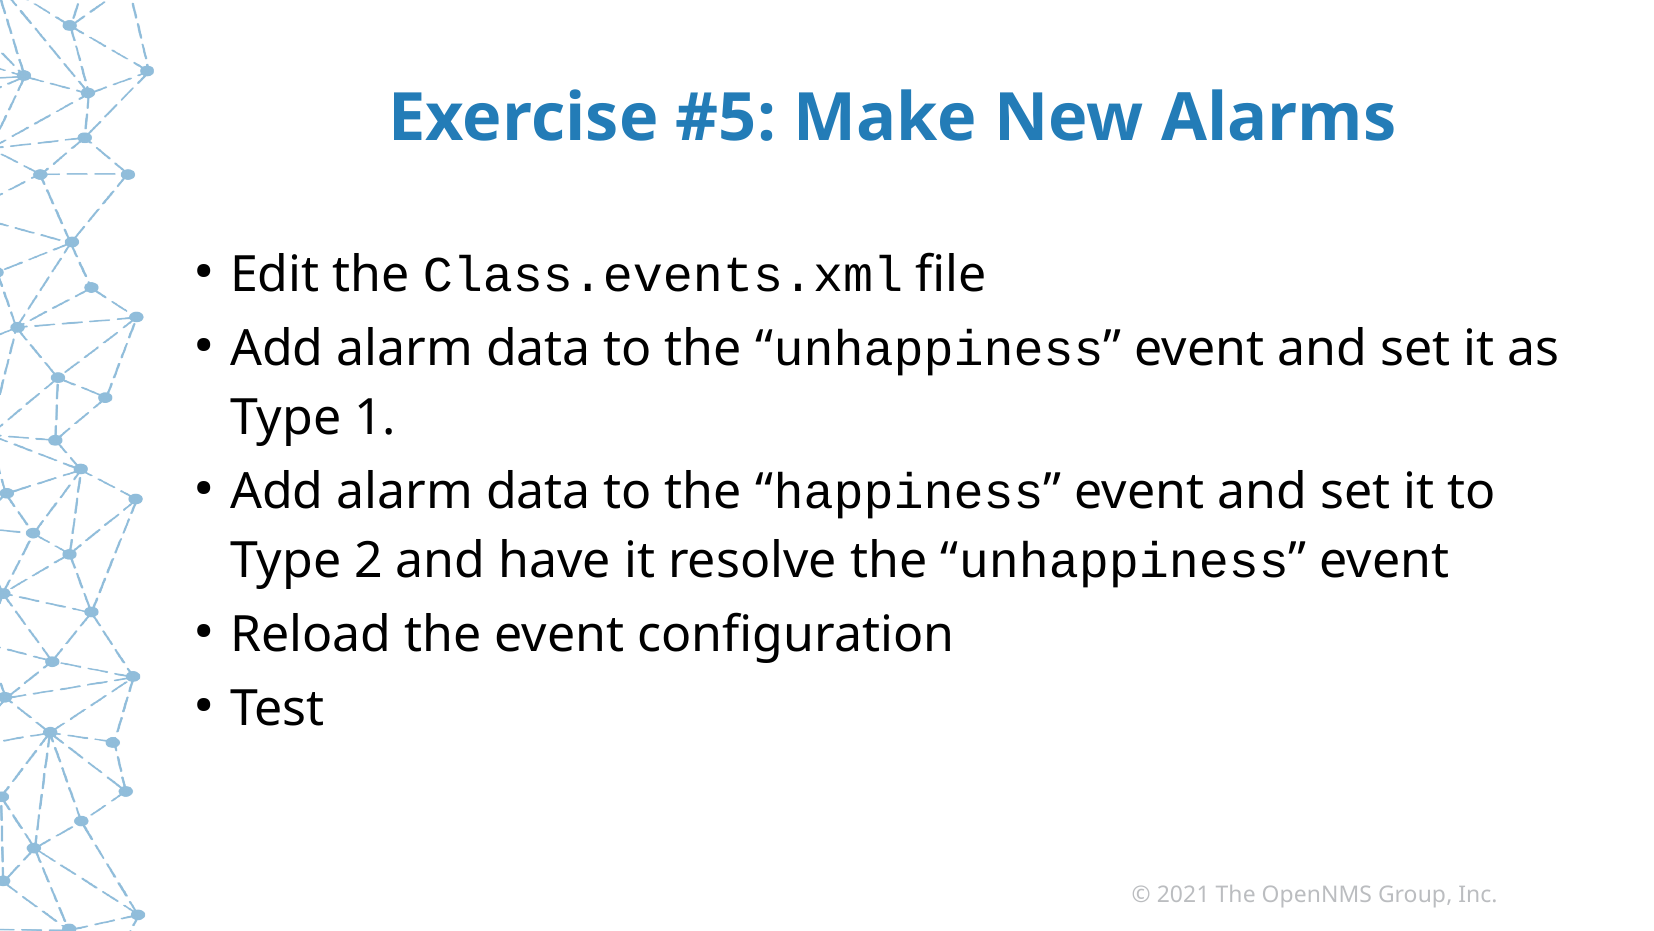

# Exercise #5: Make New Alarms
Edit the Class.events.xml file
Add alarm data to the “unhappiness” event and set it as Type 1.
Add alarm data to the “happiness” event and set it to Type 2 and have it resolve the “unhappiness” event
Reload the event configuration
Test